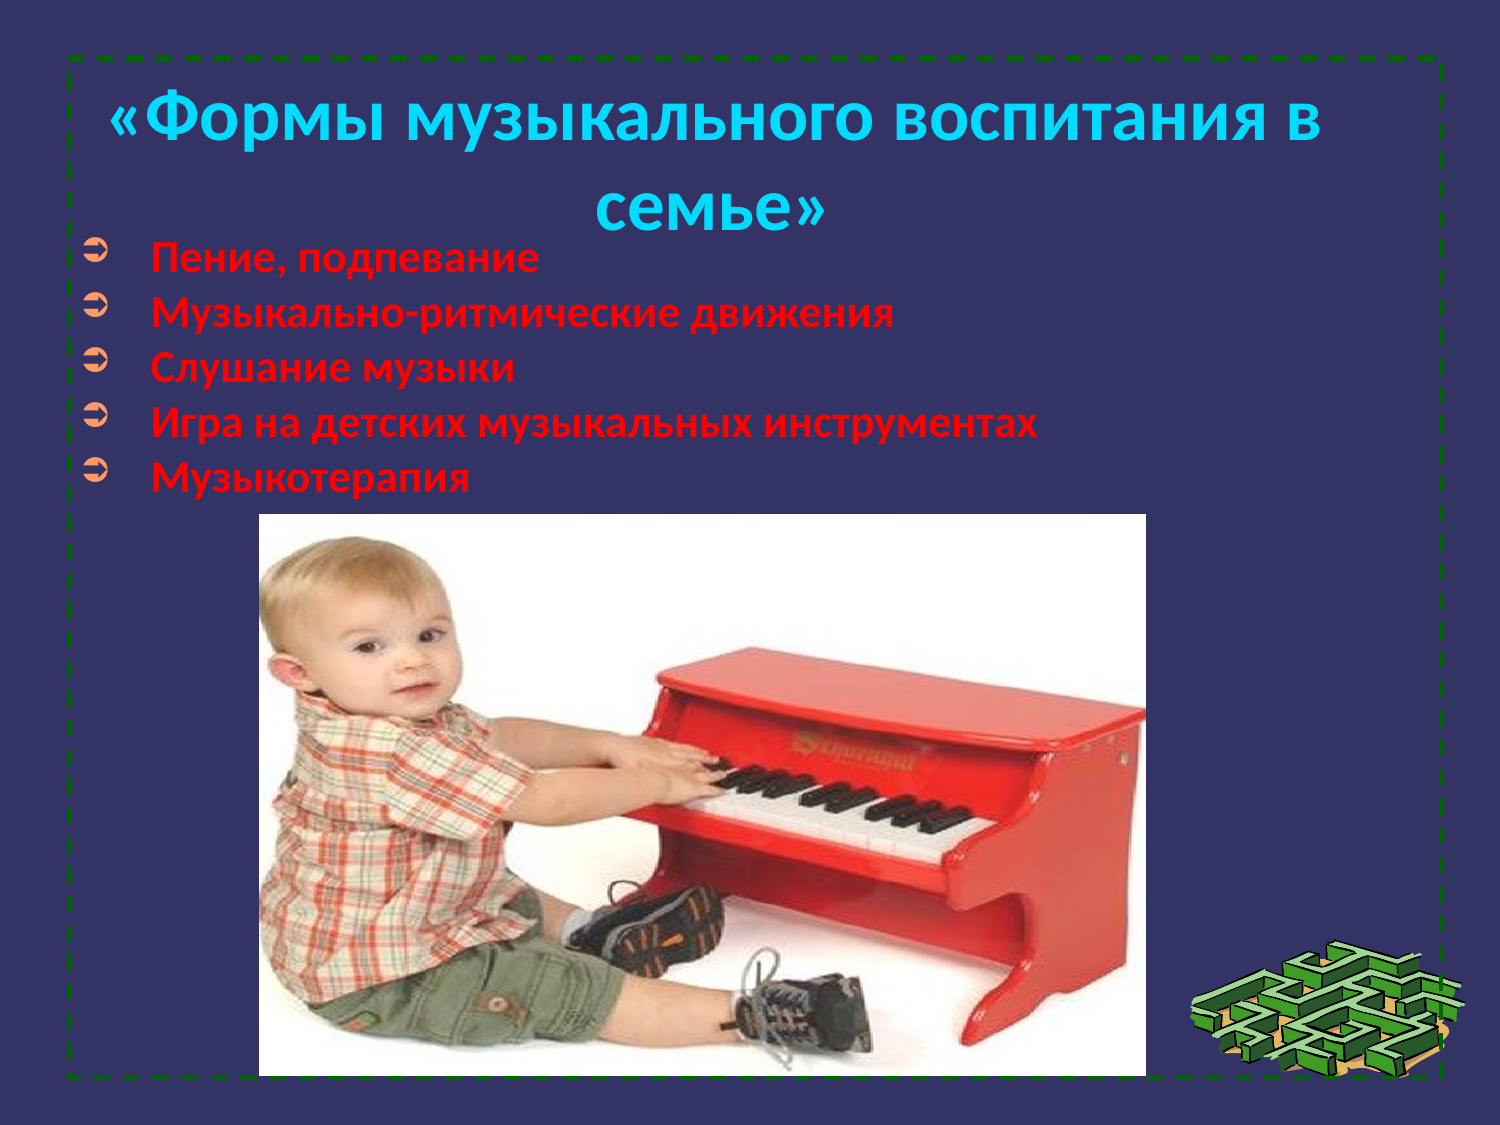

«Формы музыкального воспитания в семье»
Пение, подпевание
Музыкально-ритмические движения
Слушание музыки
Игра на детских музыкальных инструментах
Музыкотерапия